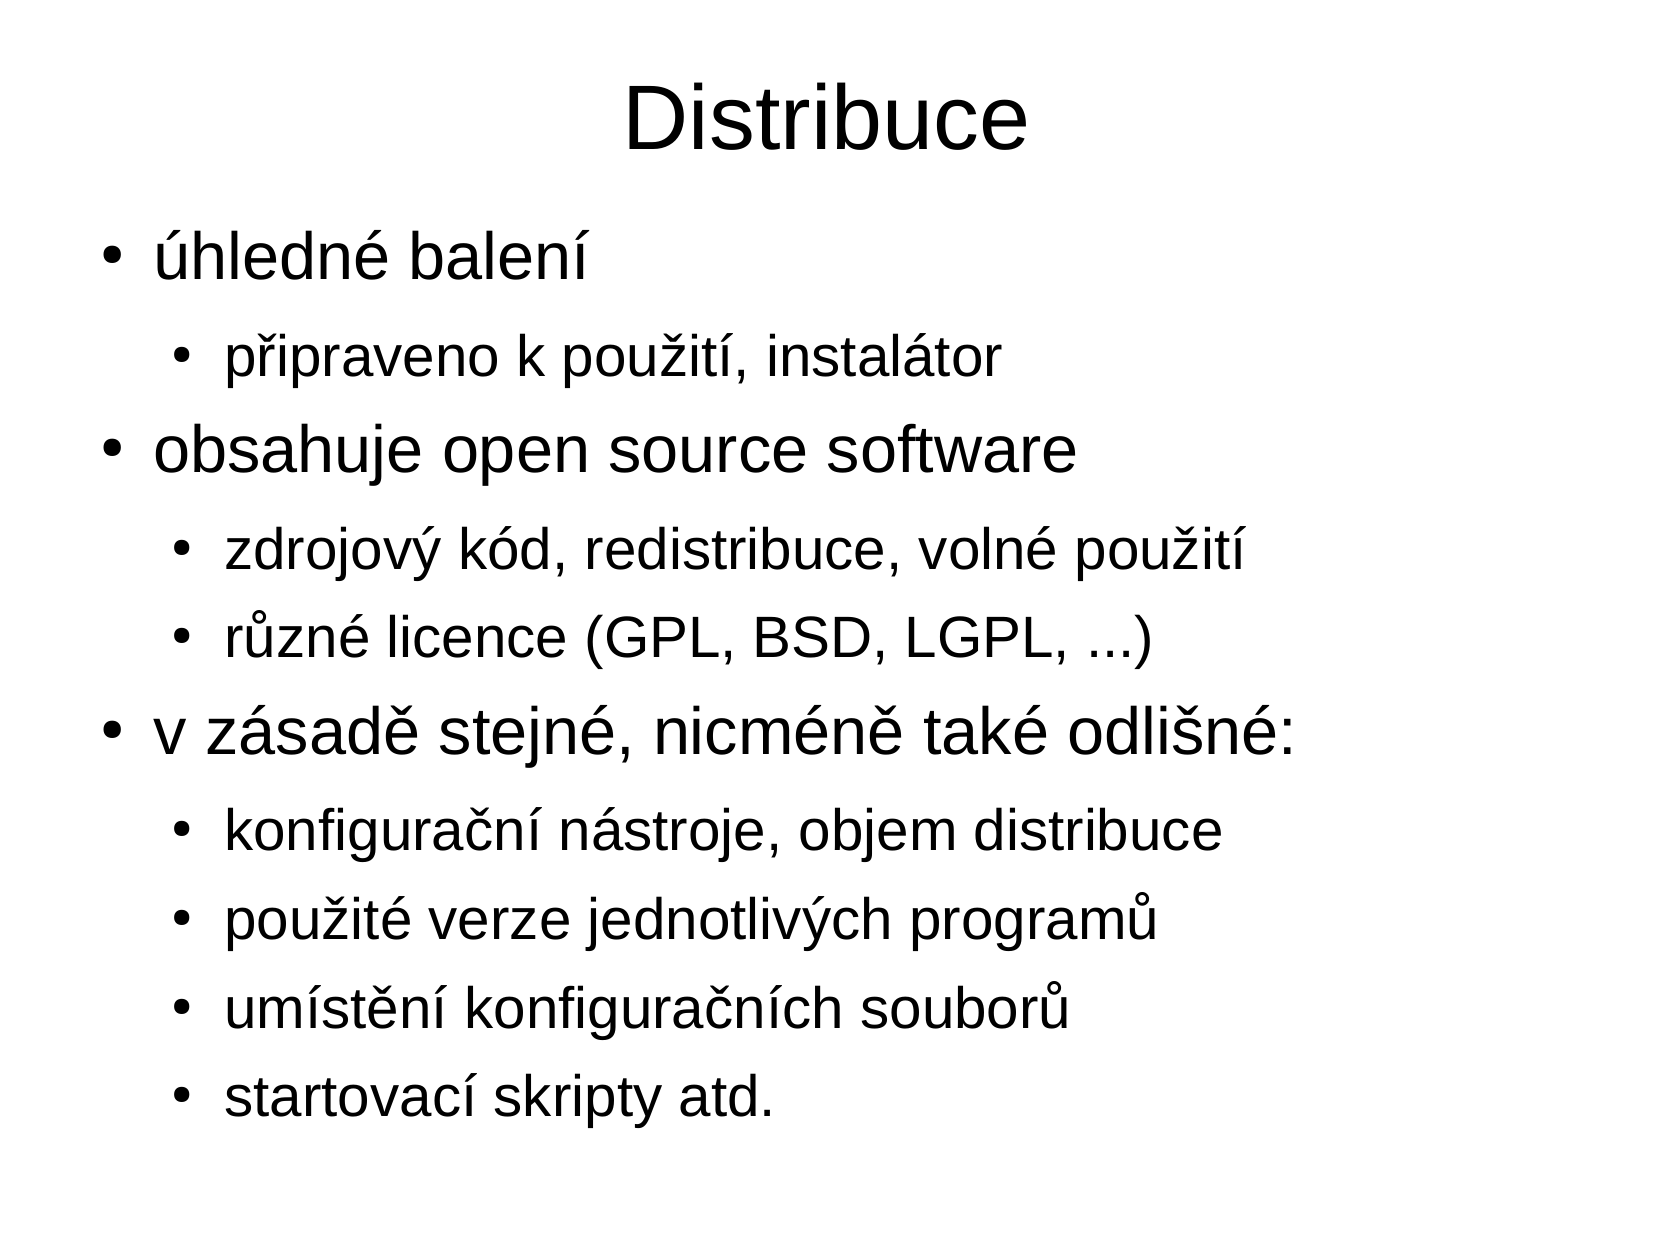

# Distribuce
úhledné balení
připraveno k použití, instalátor
obsahuje open source software
zdrojový kód, redistribuce, volné použití
různé licence (GPL, BSD, LGPL, ...)
v zásadě stejné, nicméně také odlišné:
konfigurační nástroje, objem distribuce
použité verze jednotlivých programů
umístění konfiguračních souborů
startovací skripty atd.